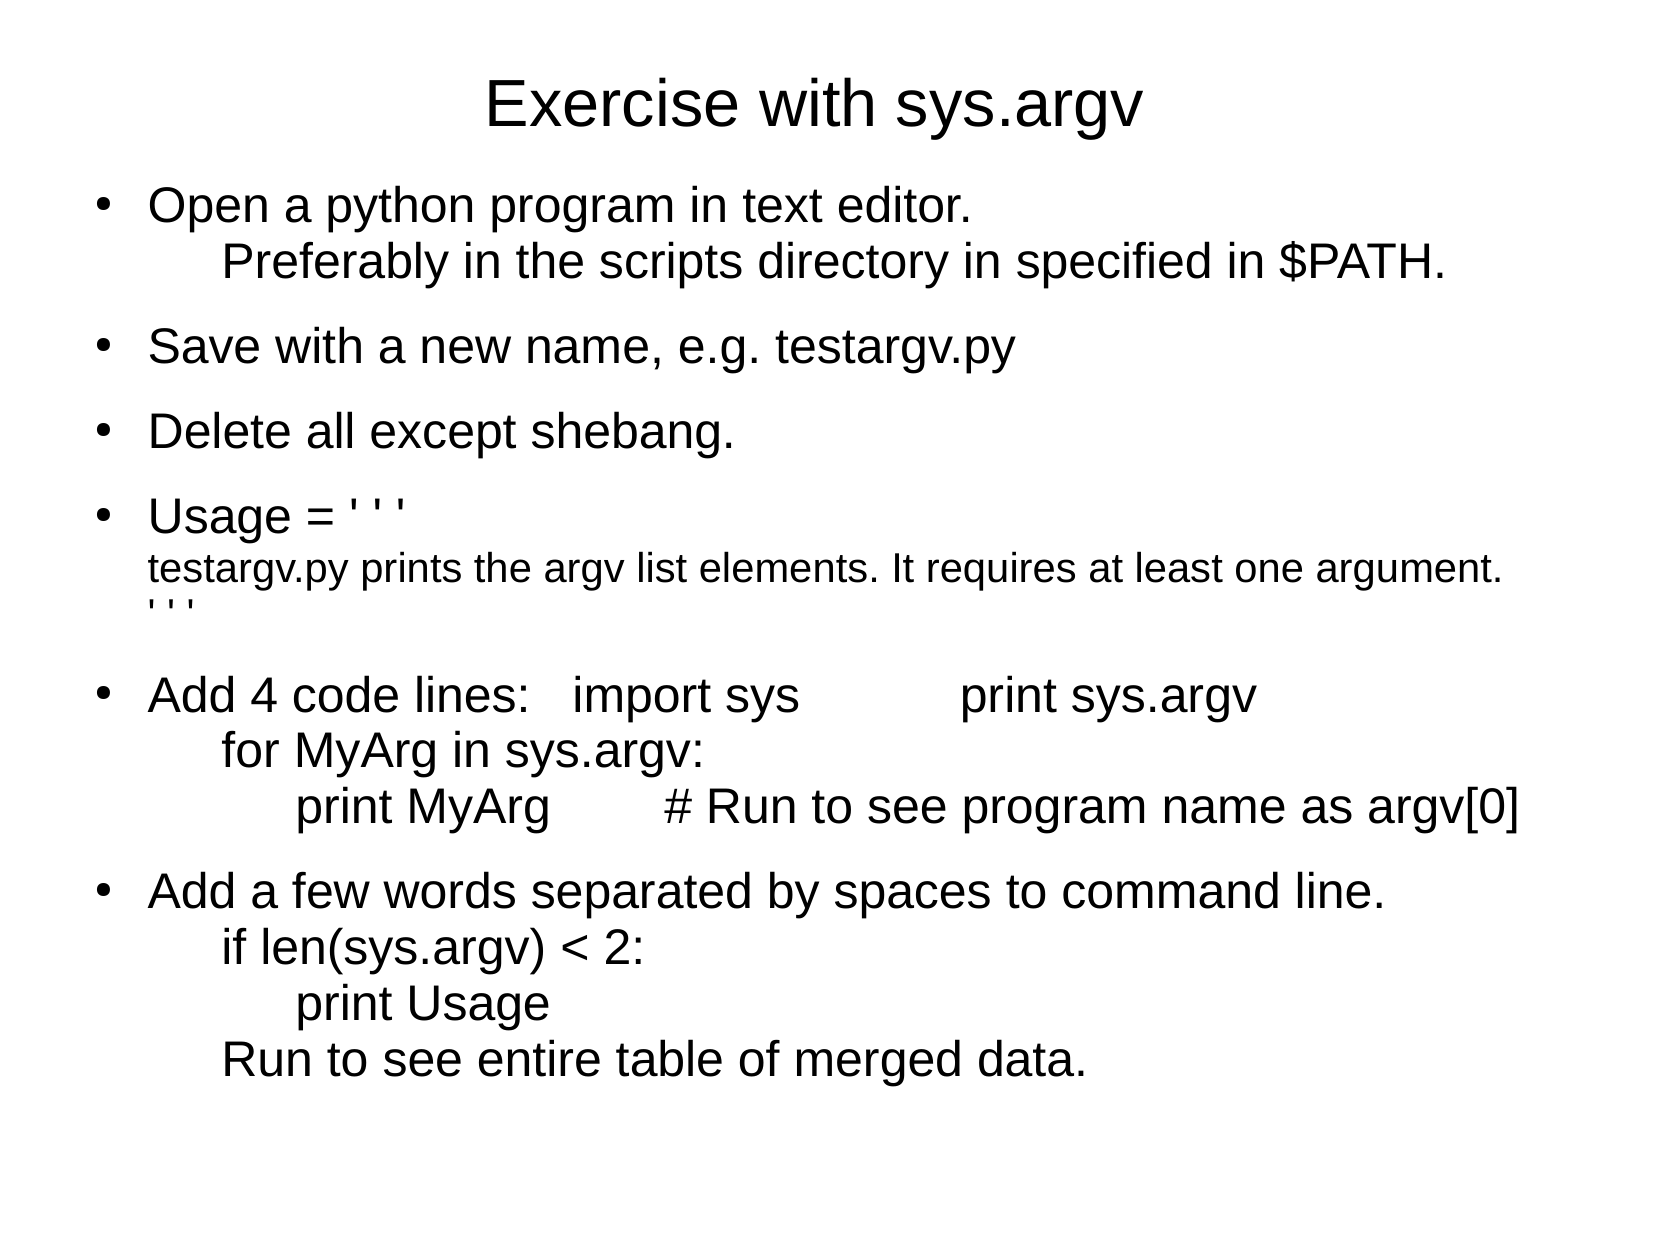

# Exercise with sys.argv
Open a python program in text editor.
	Preferably in the scripts directory in specified in $PATH.
Save with a new name, e.g. testargv.py
Delete all except shebang.
Usage = ' ' '
testargv.py prints the argv list elements. It requires at least one argument.
' ' '
Add 4 code lines: import sys			print sys.argv
	for MyArg in sys.argv:
		print MyArg		# Run to see program name as argv[0]
Add a few words separated by spaces to command line.
	if len(sys.argv) < 2:
		print Usage
	Run to see entire table of merged data.